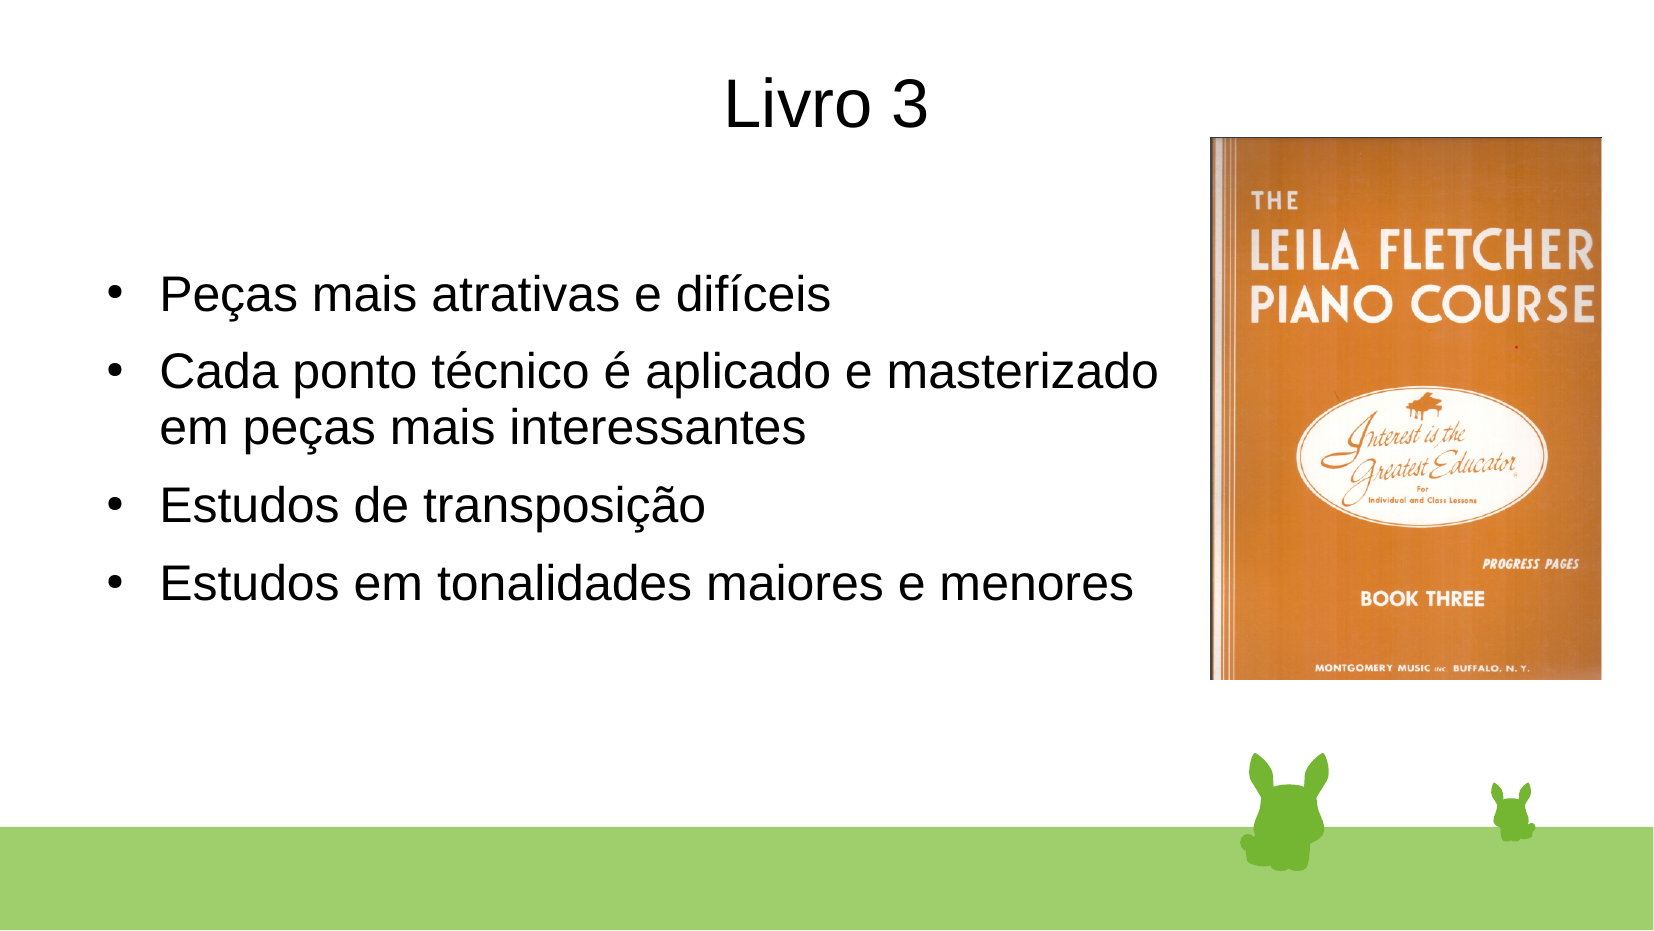

# Livro 3
Peças mais atrativas e difíceis
Cada ponto técnico é aplicado e masterizado em peças mais interessantes
Estudos de transposição
Estudos em tonalidades maiores e menores